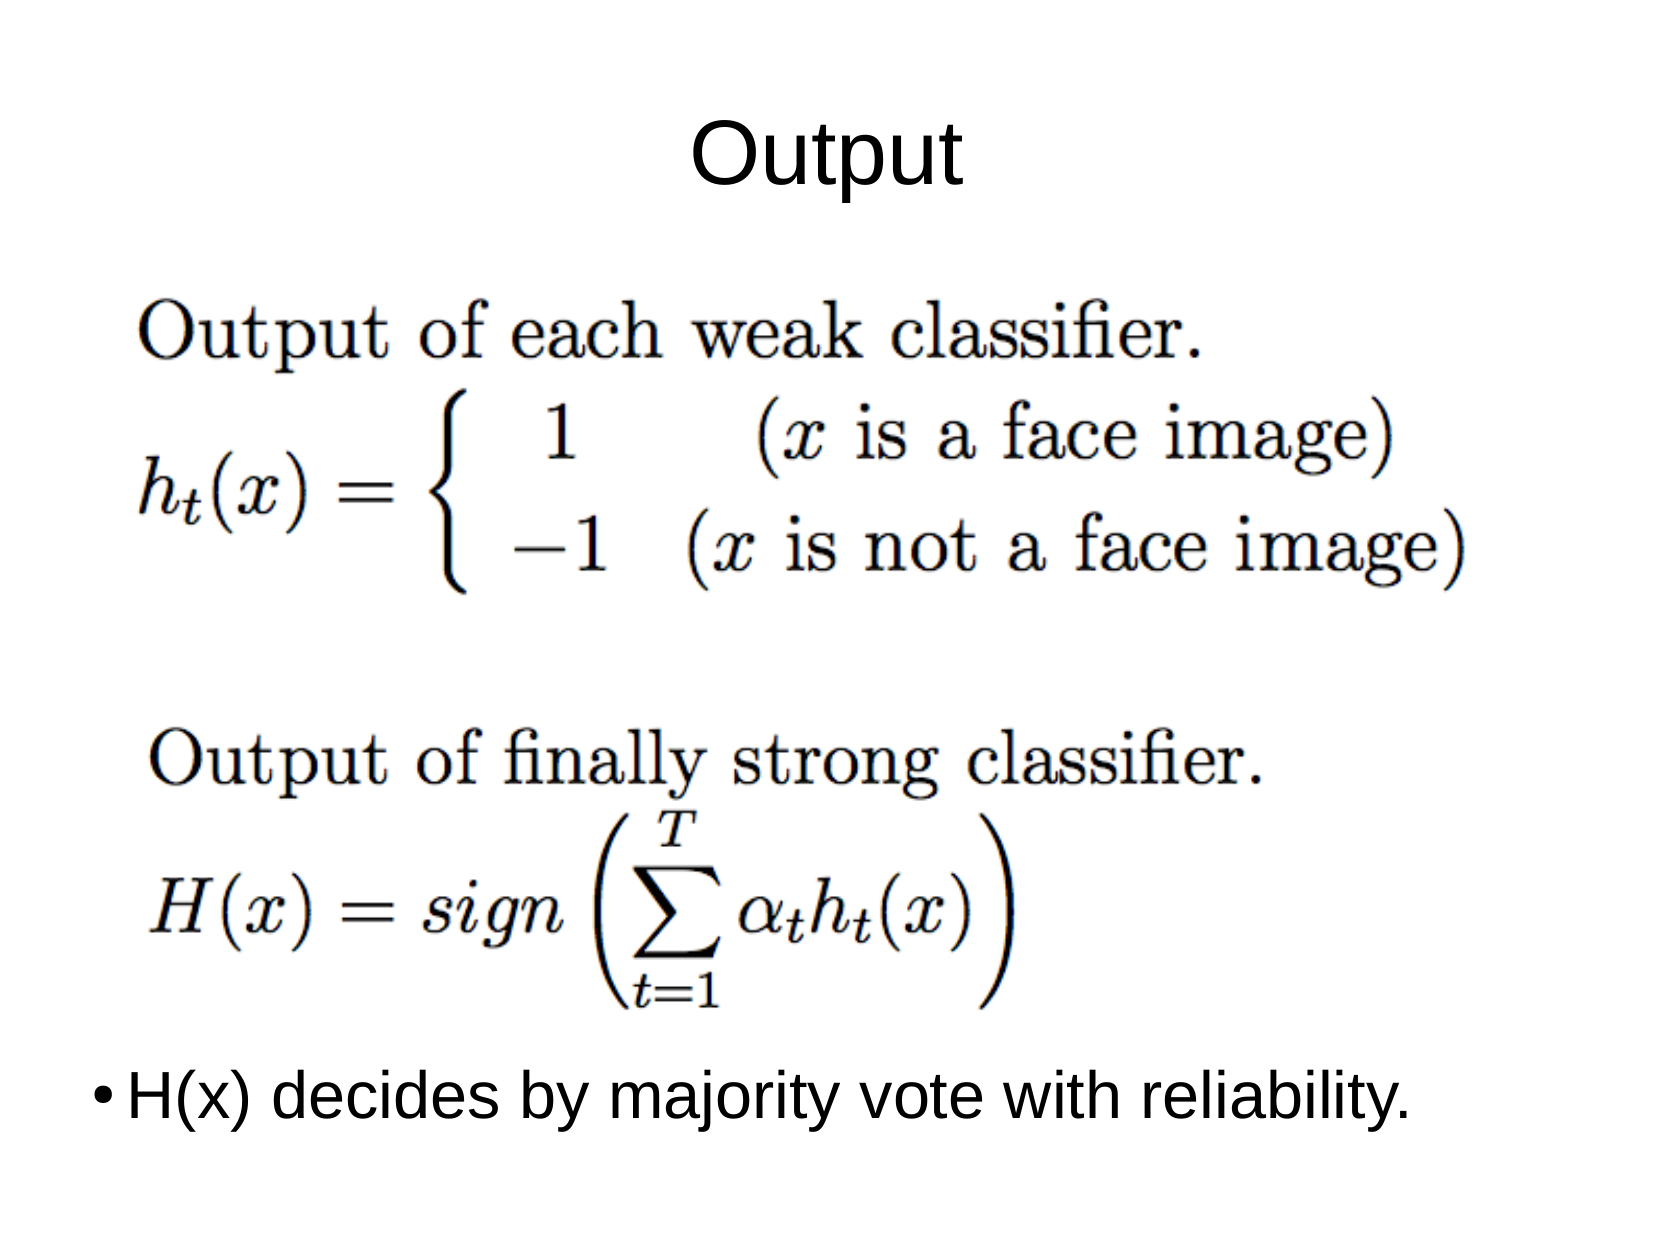

# Output
H(x) decides by majority vote with reliability.